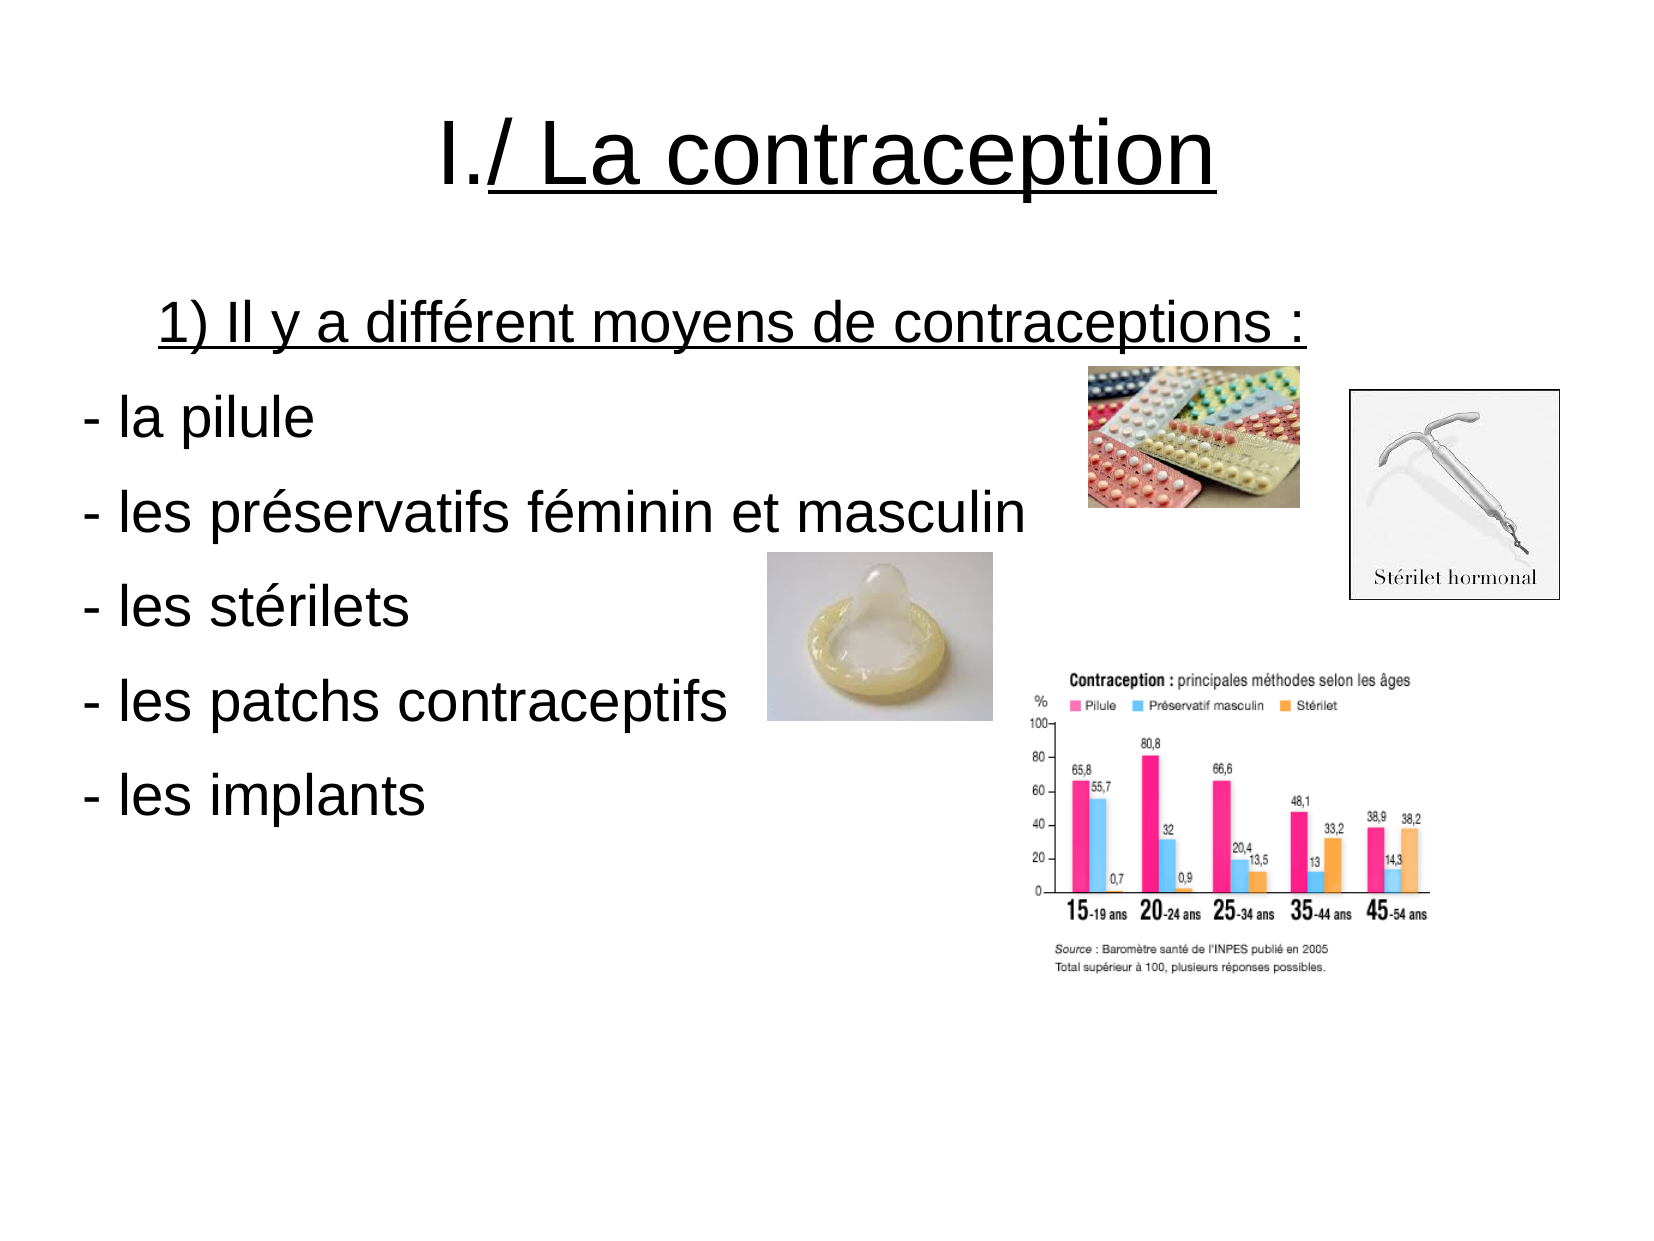

# / La contraception
1) Il y a différent moyens de contraceptions :
- la pilule
- les préservatifs féminin et masculin
- les stérilets
- les patchs contraceptifs
- les implants